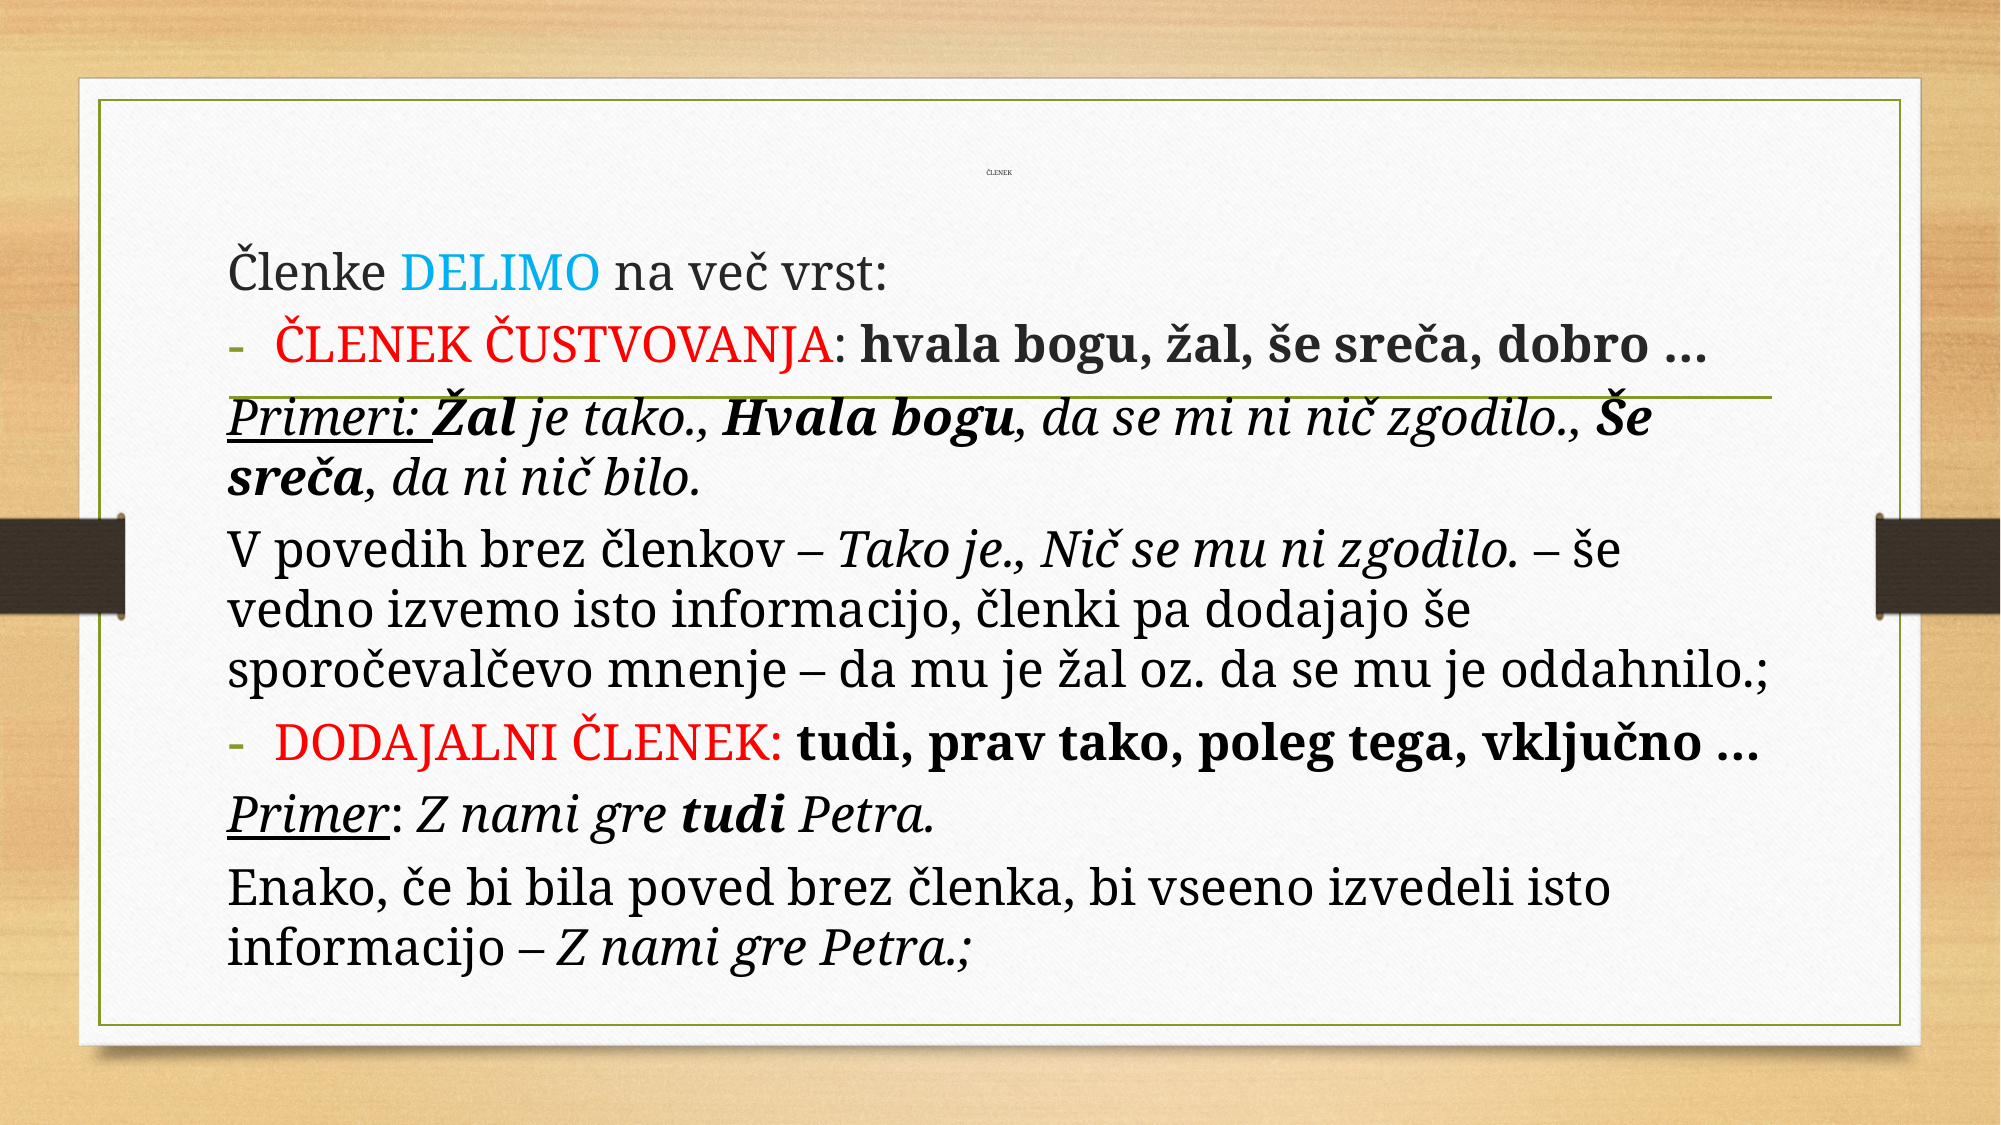

# ČLENEK
Členke DELIMO na več vrst:
ČLENEK ČUSTVOVANJA: hvala bogu, žal, še sreča, dobro …
Primeri: Žal je tako., Hvala bogu, da se mi ni nič zgodilo., Še sreča, da ni nič bilo.
V povedih brez členkov – Tako je., Nič se mu ni zgodilo. – še vedno izvemo isto informacijo, členki pa dodajajo še sporočevalčevo mnenje – da mu je žal oz. da se mu je oddahnilo.;
DODAJALNI ČLENEK: tudi, prav tako, poleg tega, vključno …
Primer: Z nami gre tudi Petra.
Enako, če bi bila poved brez členka, bi vseeno izvedeli isto informacijo – Z nami gre Petra.;